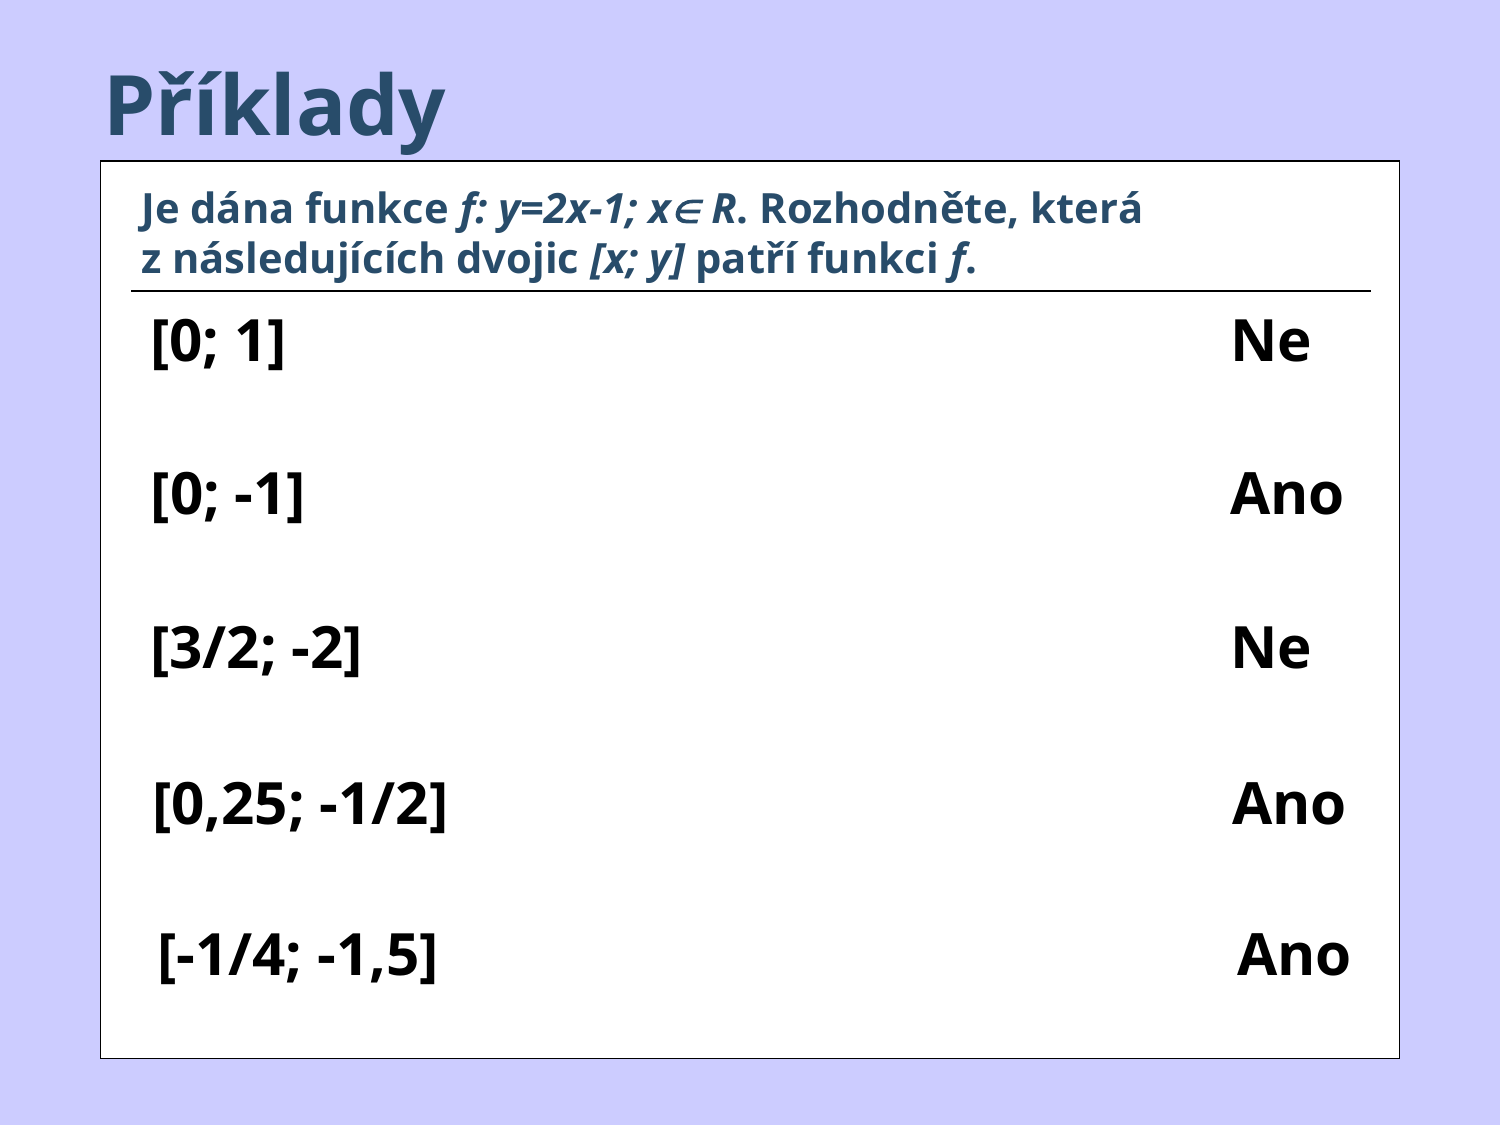

# Příklady
Je dána funkce f: y=2x-1; x R. Rozhodněte, která
z následujících dvojic [x; y] patří funkci f.
[0; 1]
Ne
[0; -1]
Ano
[3/2; -2]
Ne
[0,25; -1/2]
Ano
[-1/4; -1,5]
Ano